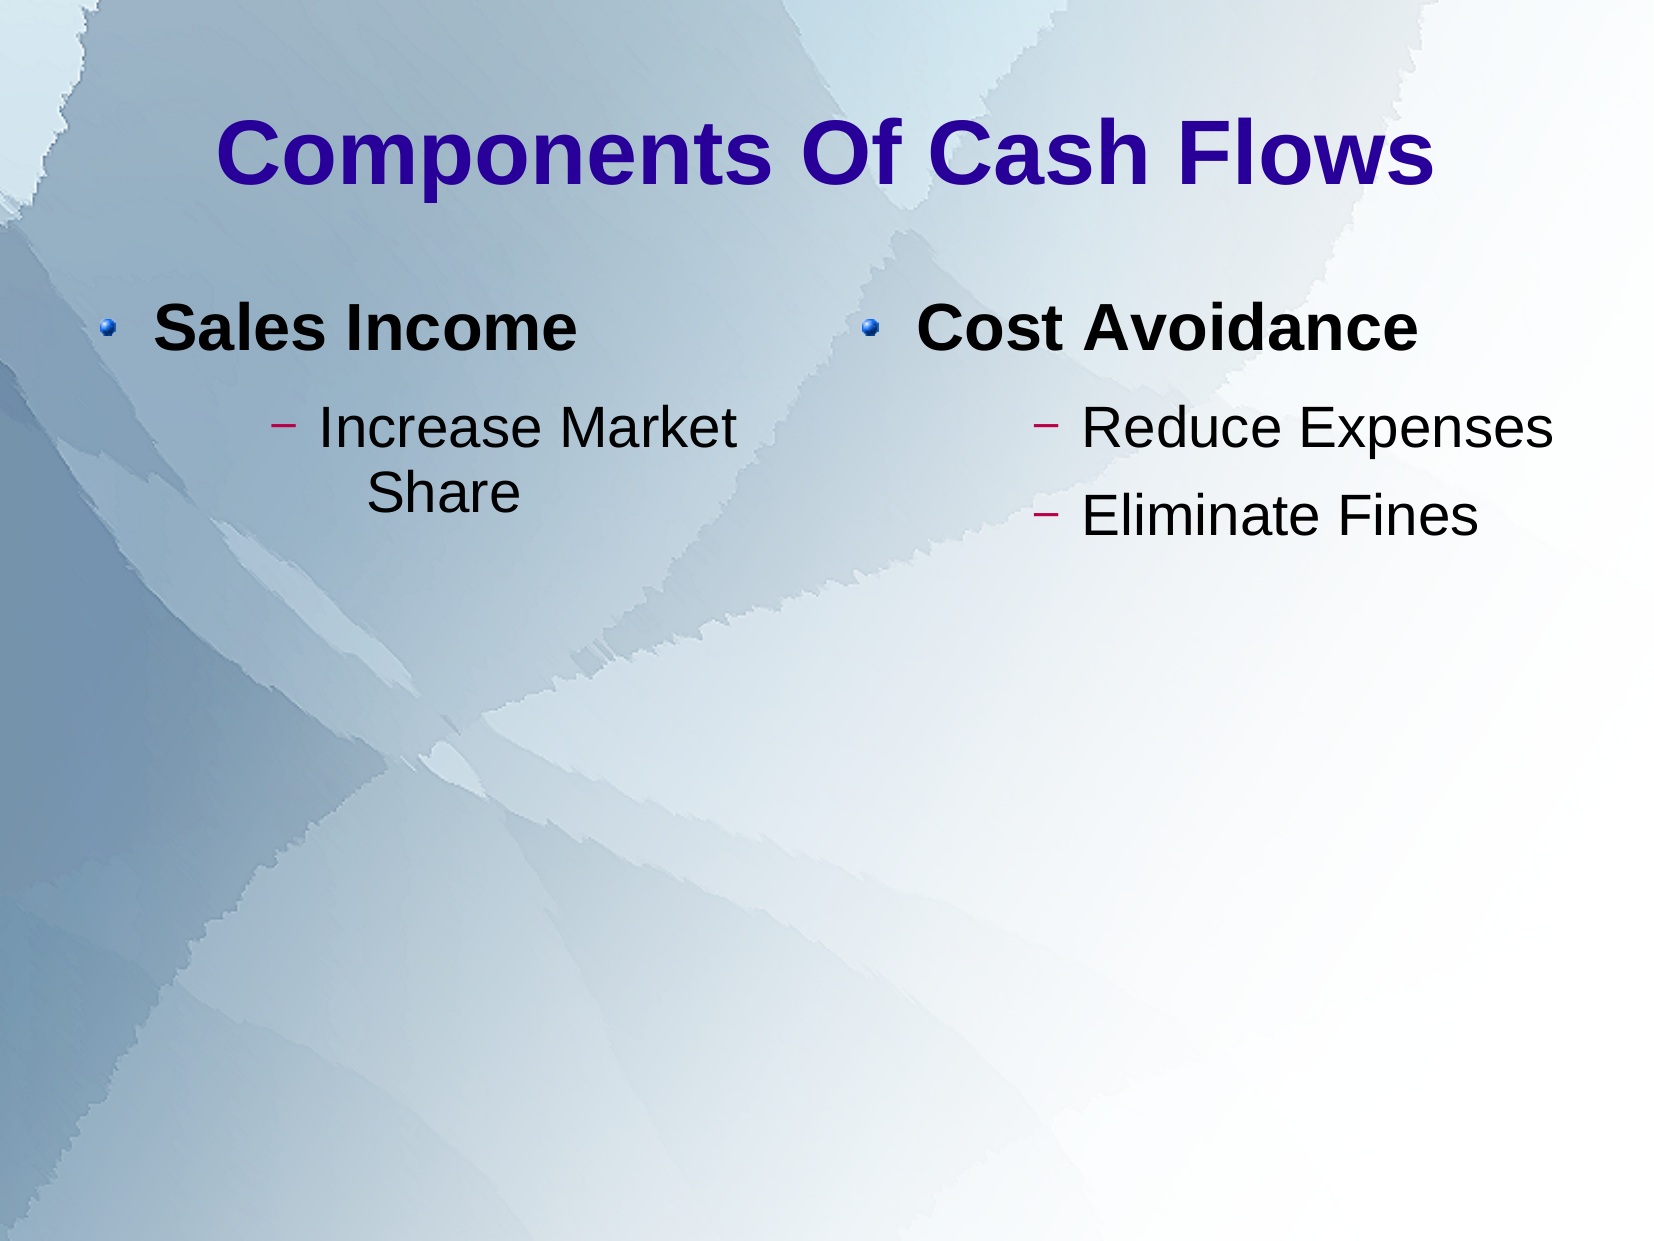

# Components Of Cash Flows
Sales Income
Increase Market Share
Cost Avoidance
Reduce Expenses
Eliminate Fines